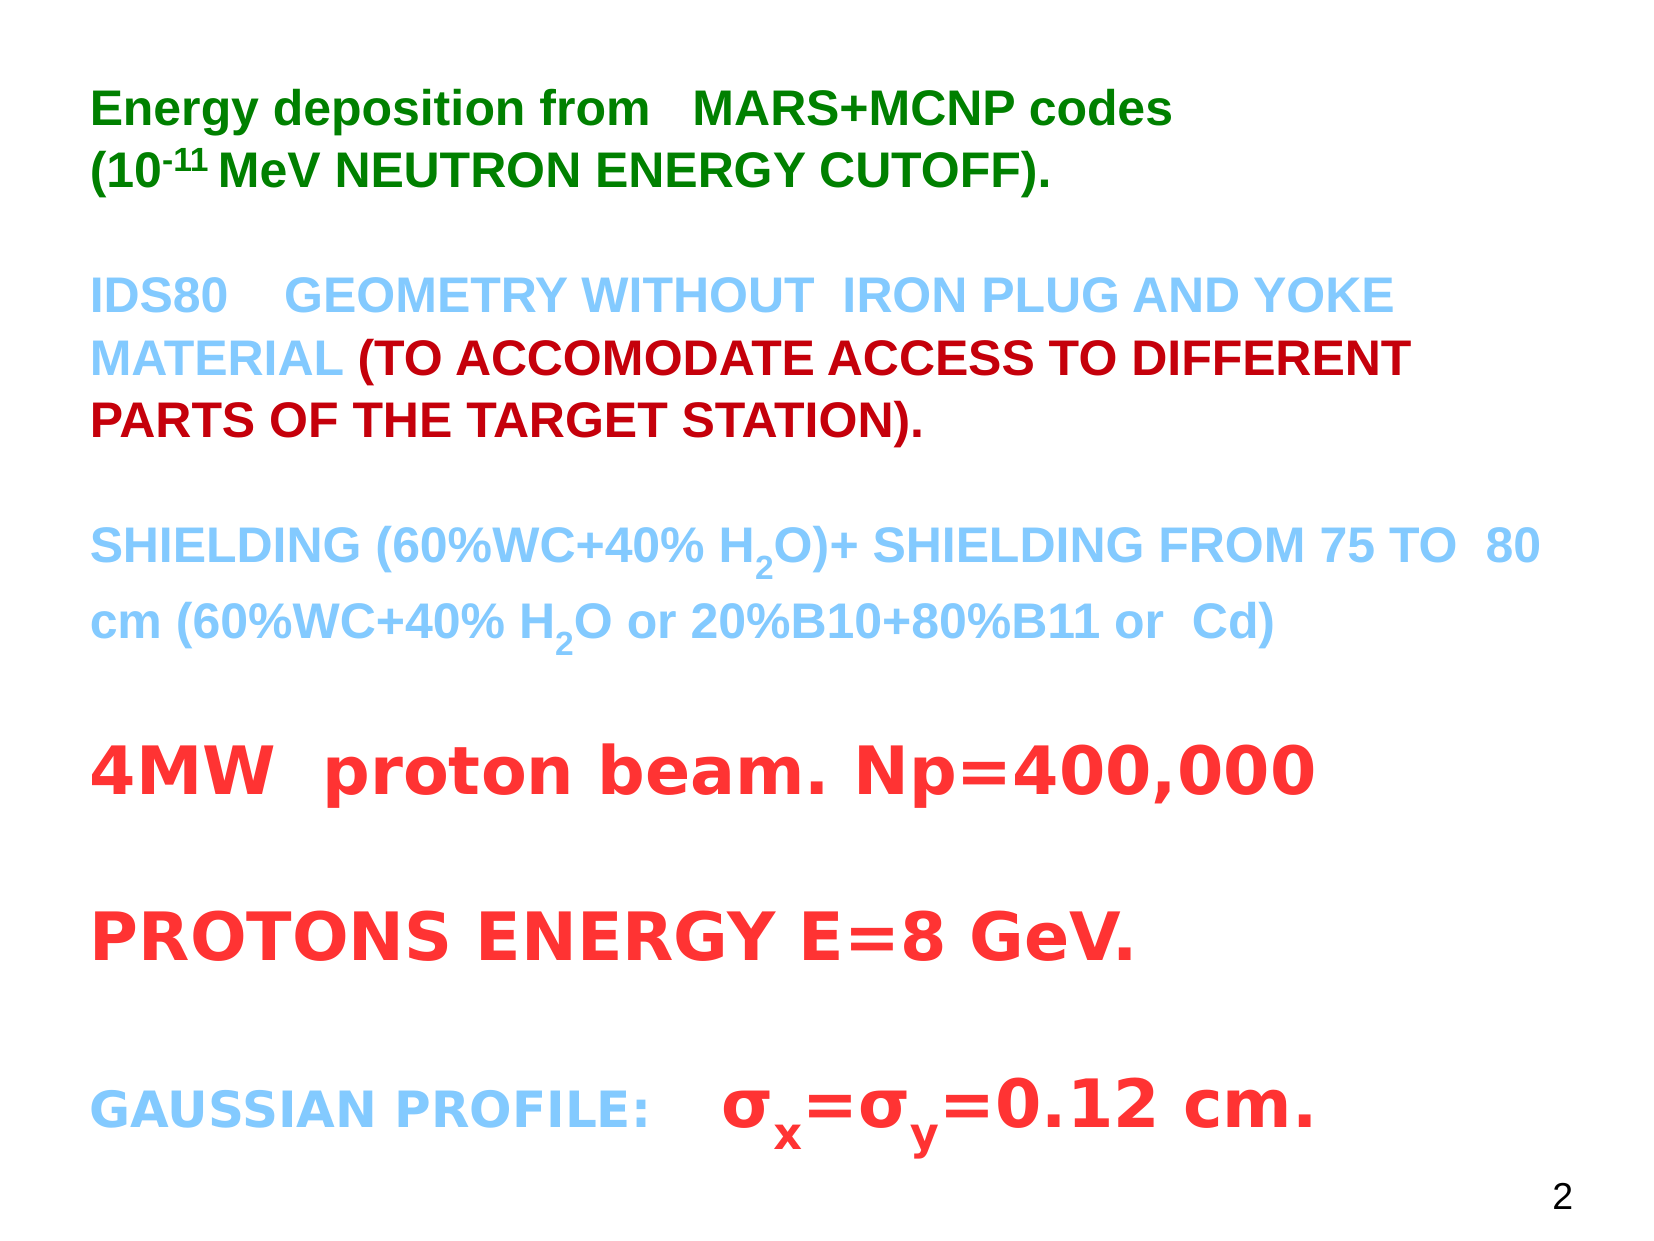

Energy deposition from MARS+MCNP codes
(10-11 MeV NEUTRON ENERGY CUTOFF).
IDS80 GEOMETRY WITHOUT IRON PLUG AND YOKE MATERIAL (TO ACCOMODATE ACCESS TO DIFFERENT PARTS OF THE TARGET STATION).
SHIELDING (60%WC+40% H2O)+ SHIELDING FROM 75 TO 80 cm (60%WC+40% H2O or 20%B10+80%B11 or Cd)
4MW proton beam. Np=400,000
PROTONS ENERGY E=8 GeV.
GAUSSIAN PROFILE: σx=σy=0.12 cm.
2